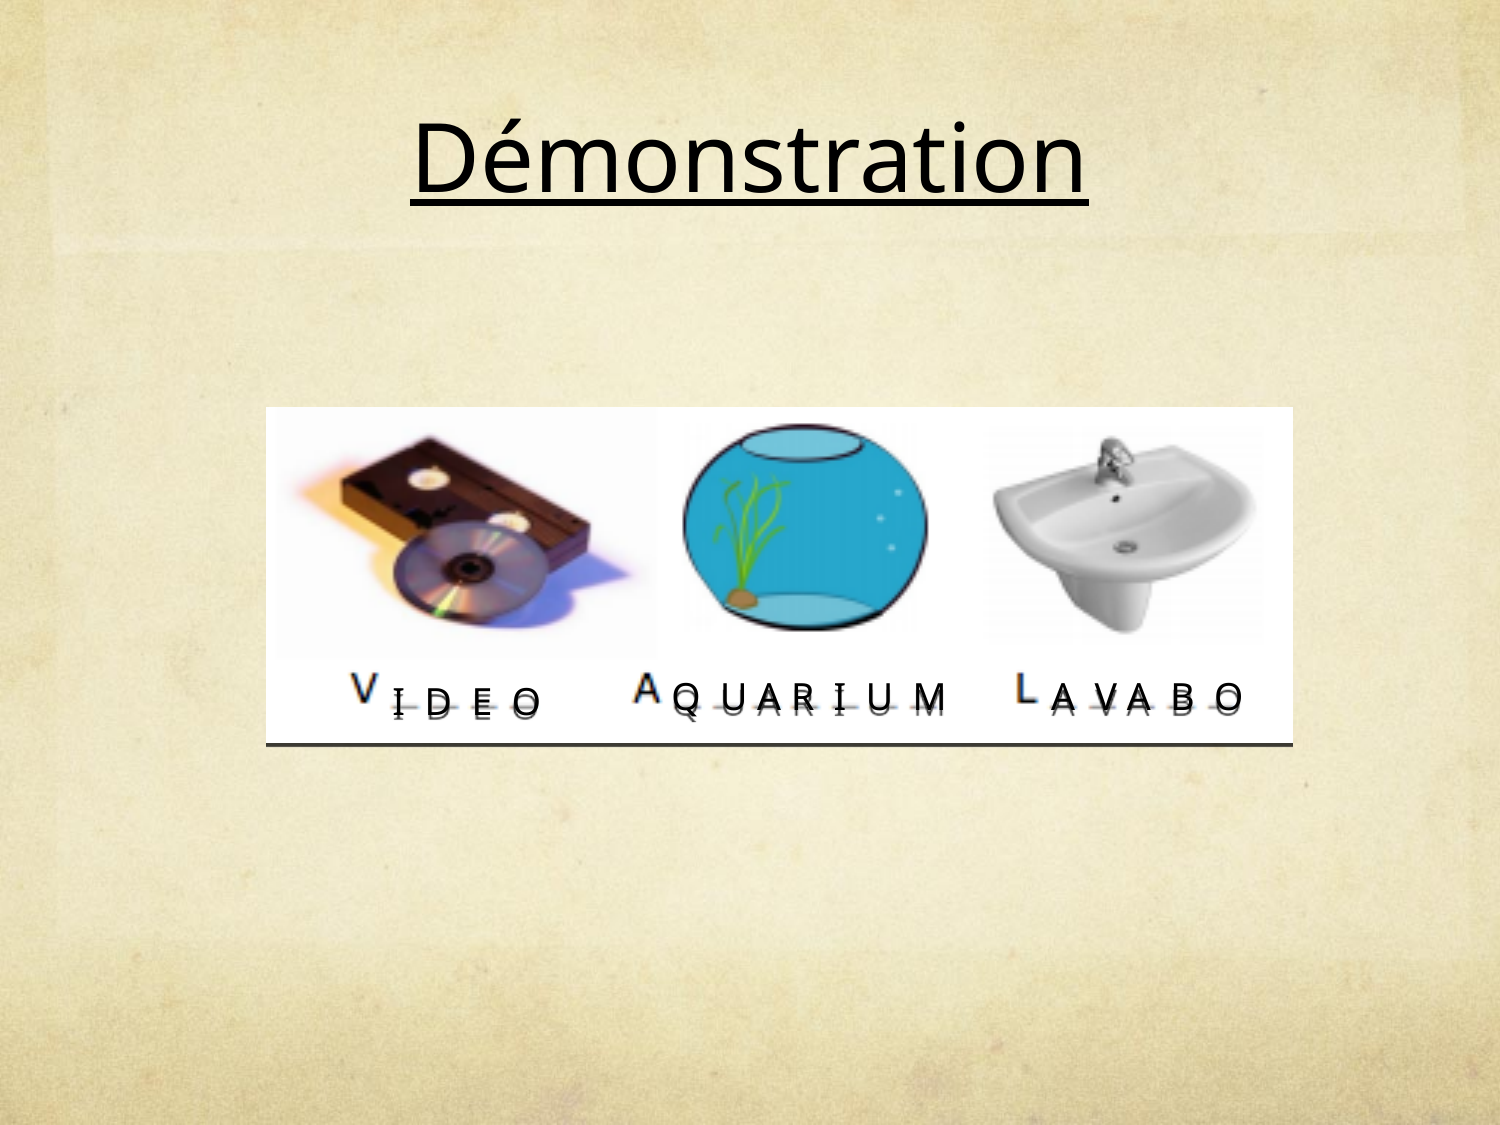

# Démonstration
Q U A R I U M
A V A B O
I D E O